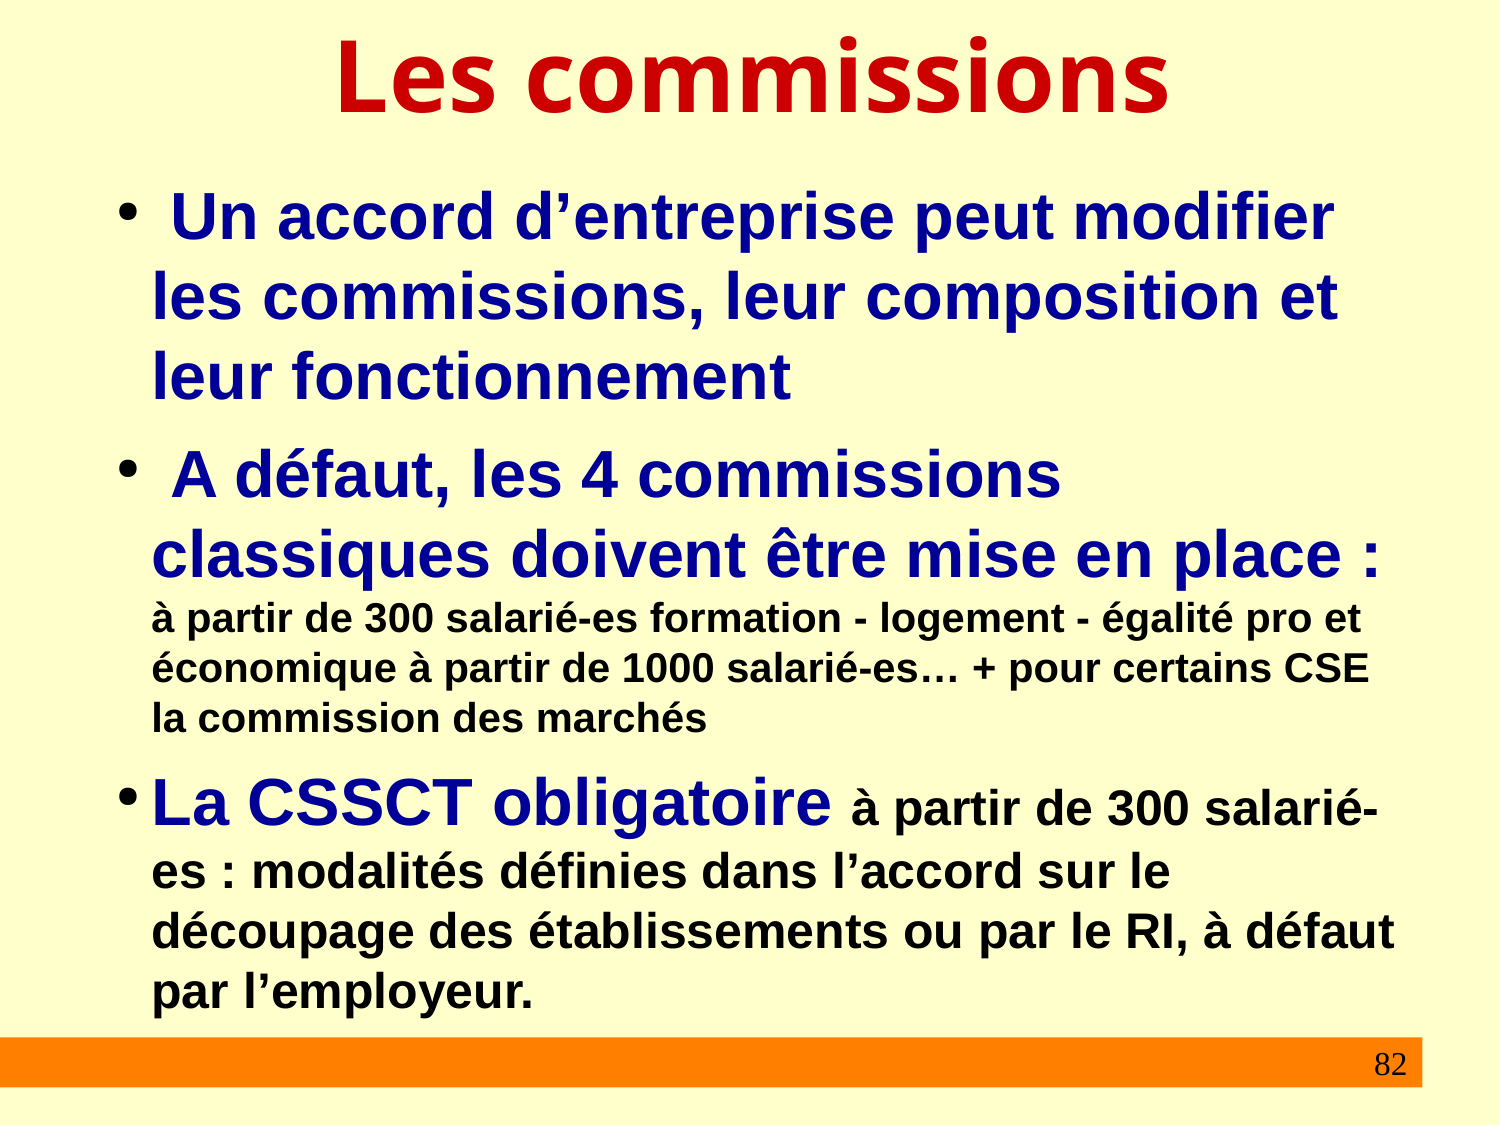

# Les commissions
 Un accord d’entreprise peut modifier les commissions, leur composition et leur fonctionnement
 A défaut, les 4 commissions classiques doivent être mise en place : à partir de 300 salarié-es formation - logement - égalité pro et économique à partir de 1000 salarié-es… + pour certains CSE la commission des marchés
La CSSCT obligatoire à partir de 300 salarié-es : modalités définies dans l’accord sur le découpage des établissements ou par le RI, à défaut par l’employeur.